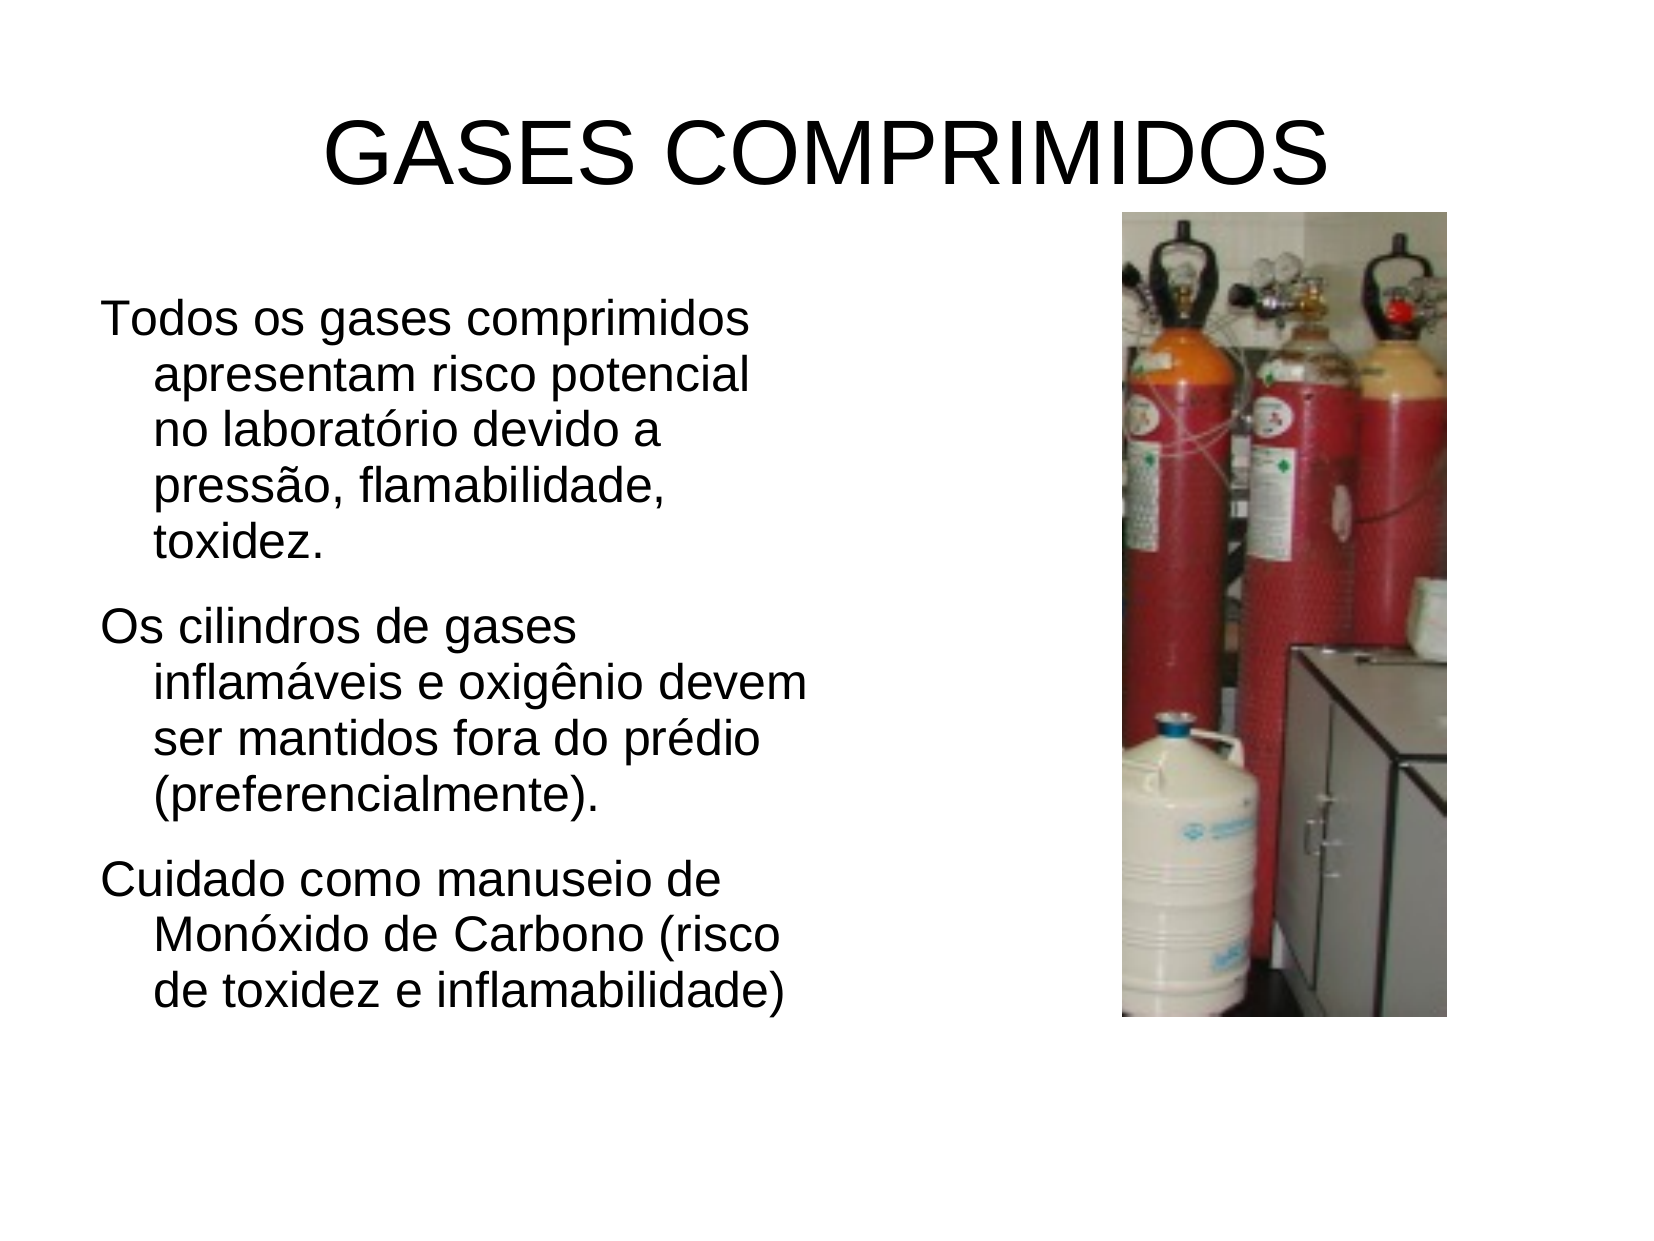

# GASES COMPRIMIDOS
Todos os gases comprimidos apresentam risco potencial no laboratório devido a pressão, flamabilidade, toxidez.
Os cilindros de gases inflamáveis e oxigênio devem ser mantidos fora do prédio (preferencialmente).
Cuidado como manuseio de Monóxido de Carbono (risco de toxidez e inflamabilidade)